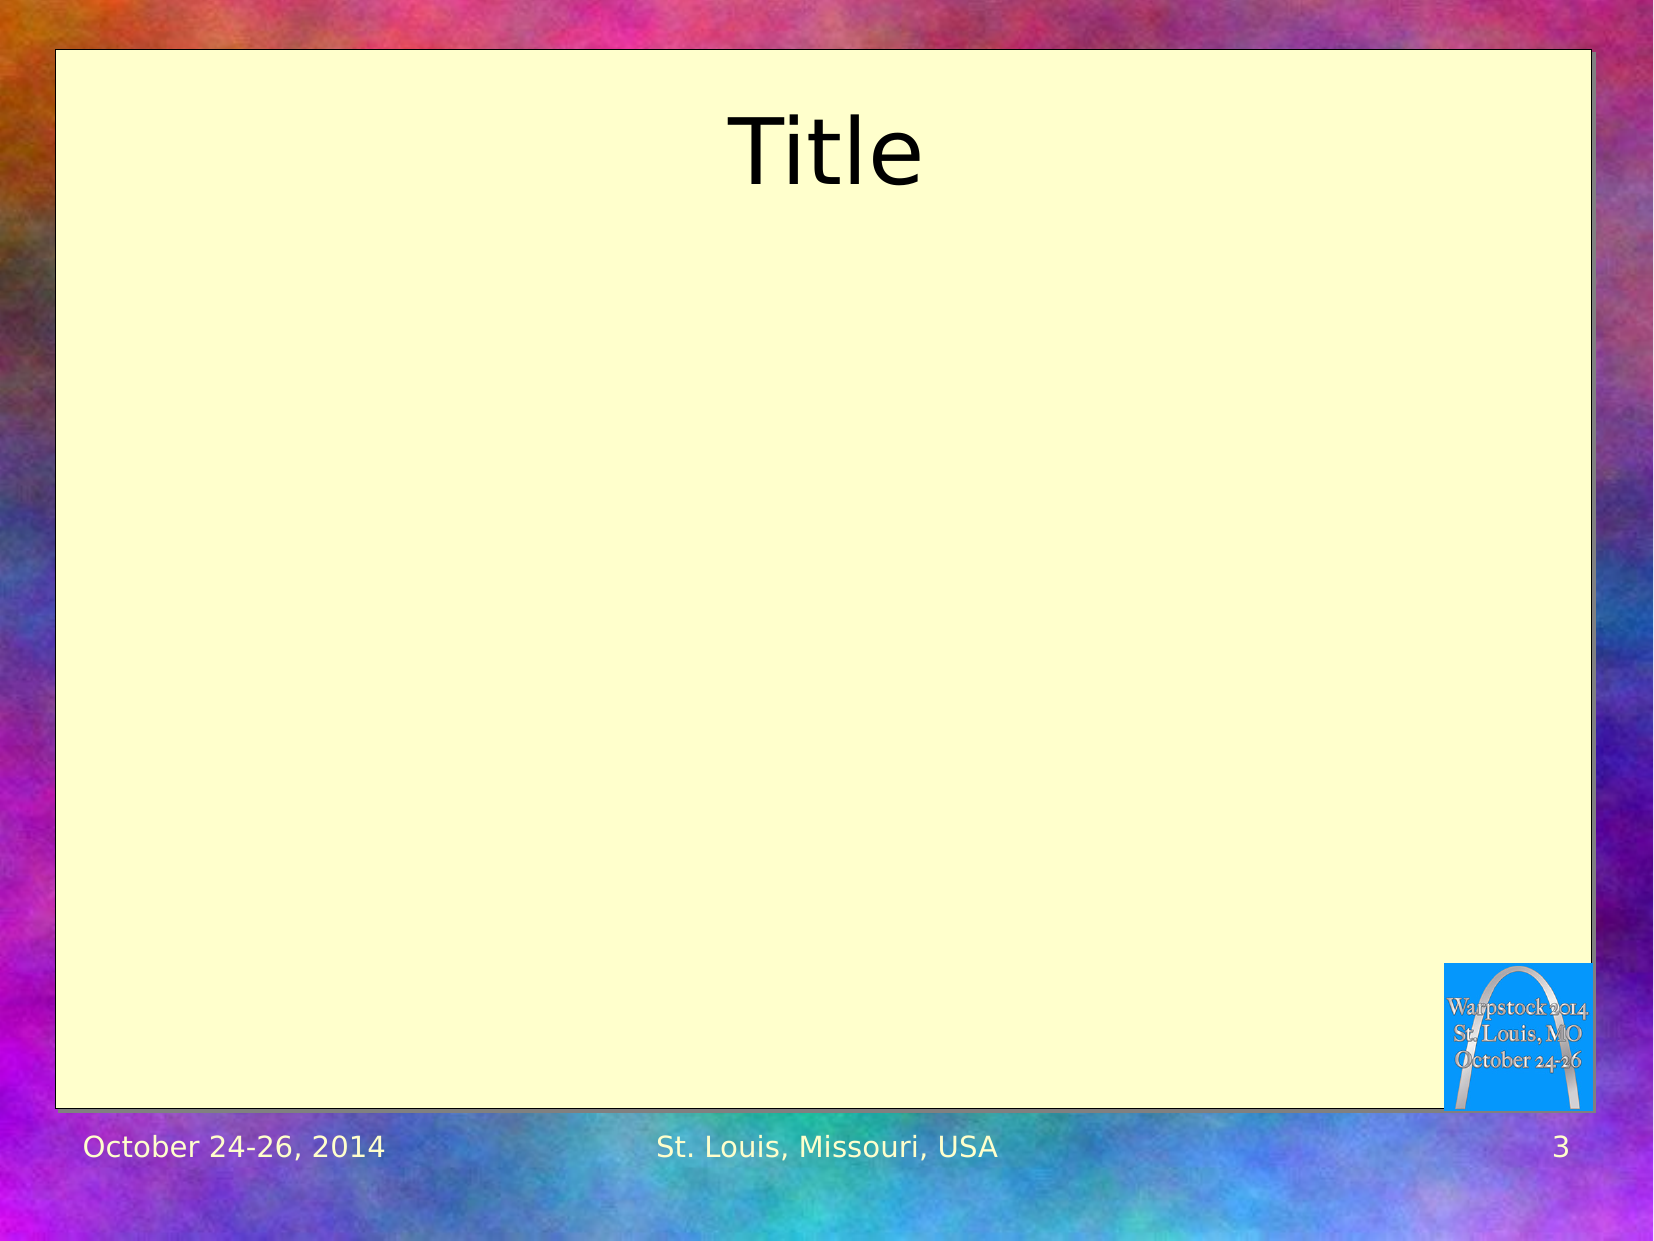

# Title
October 24-26, 2014
St. Louis, Missouri, USA
3